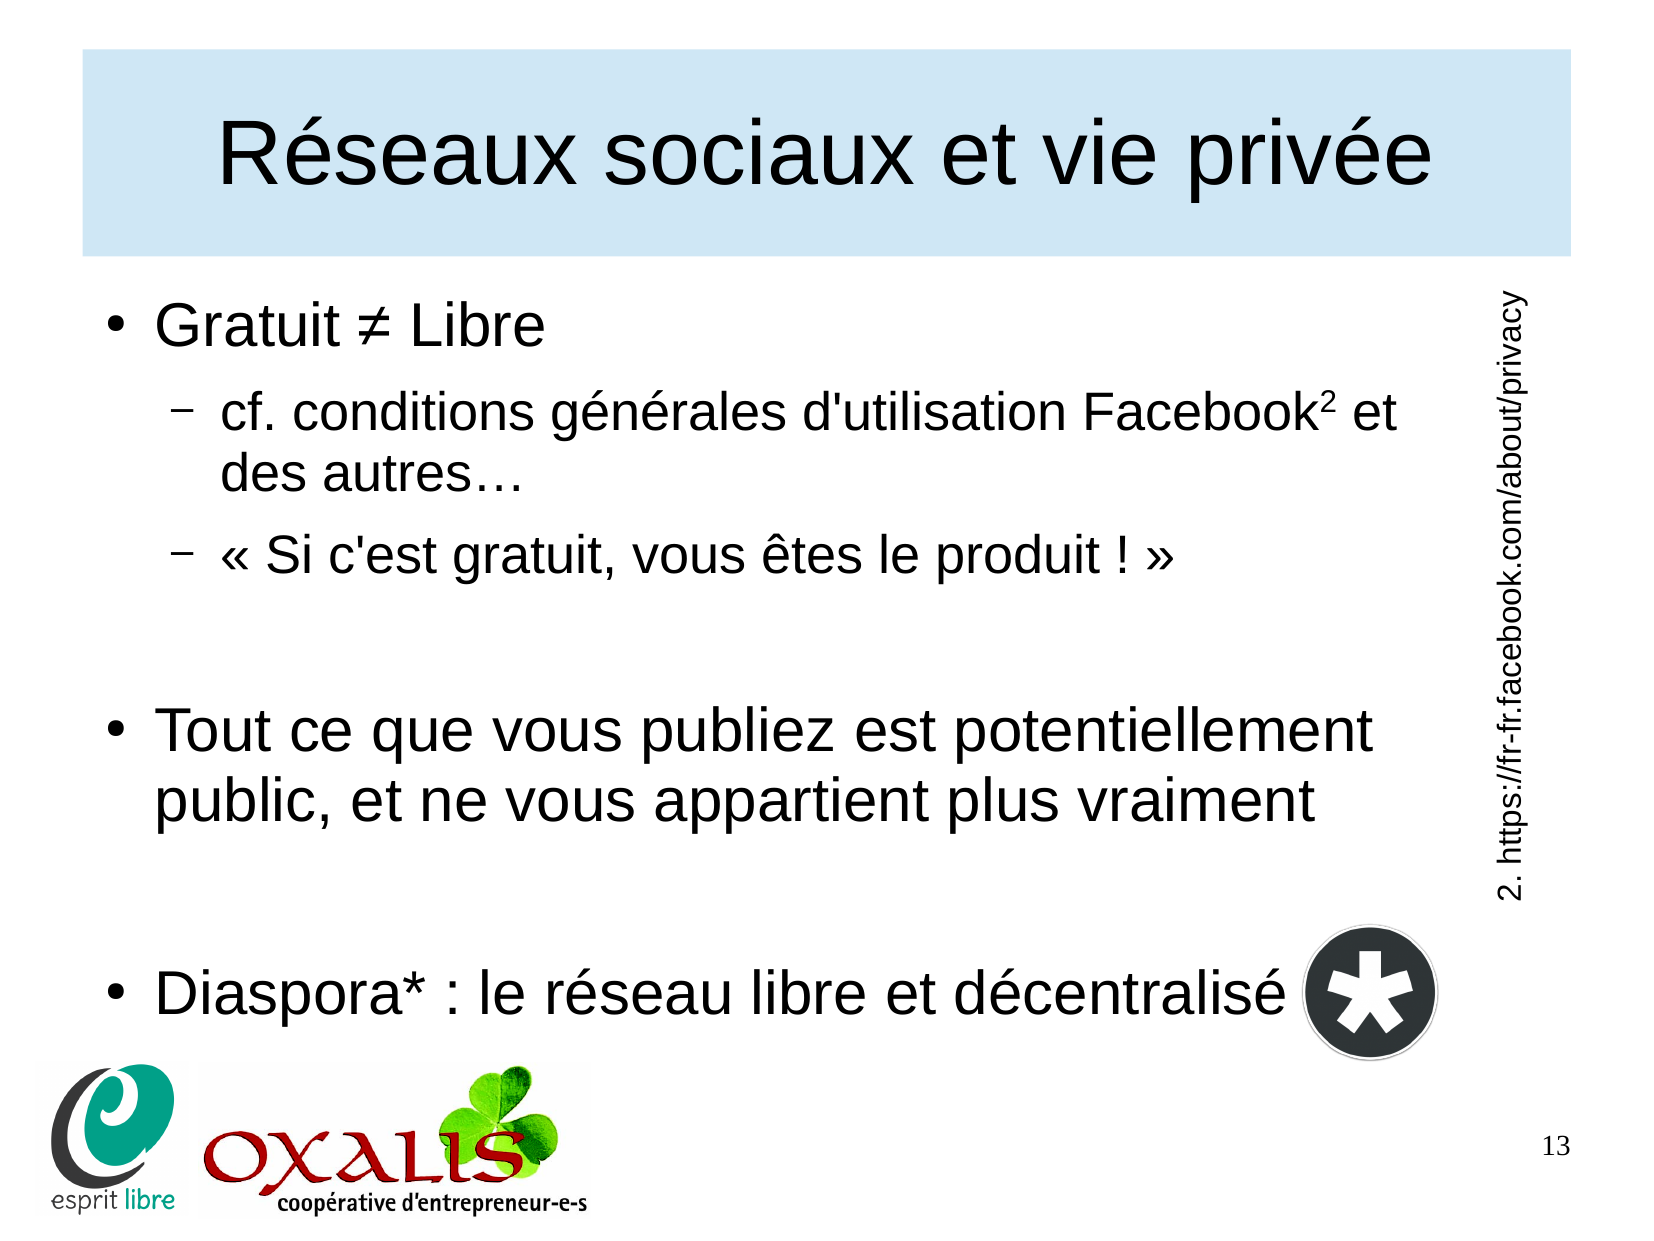

# Réseaux sociaux et vie privée
Gratuit ≠ Libre
cf. conditions générales d'utilisation Facebook2 et des autres…
« Si c'est gratuit, vous êtes le produit ! »
Tout ce que vous publiez est potentiellement public, et ne vous appartient plus vraiment
Diaspora* : le réseau libre et décentralisé
2. https://fr-fr.facebook.com/about/privacy
13